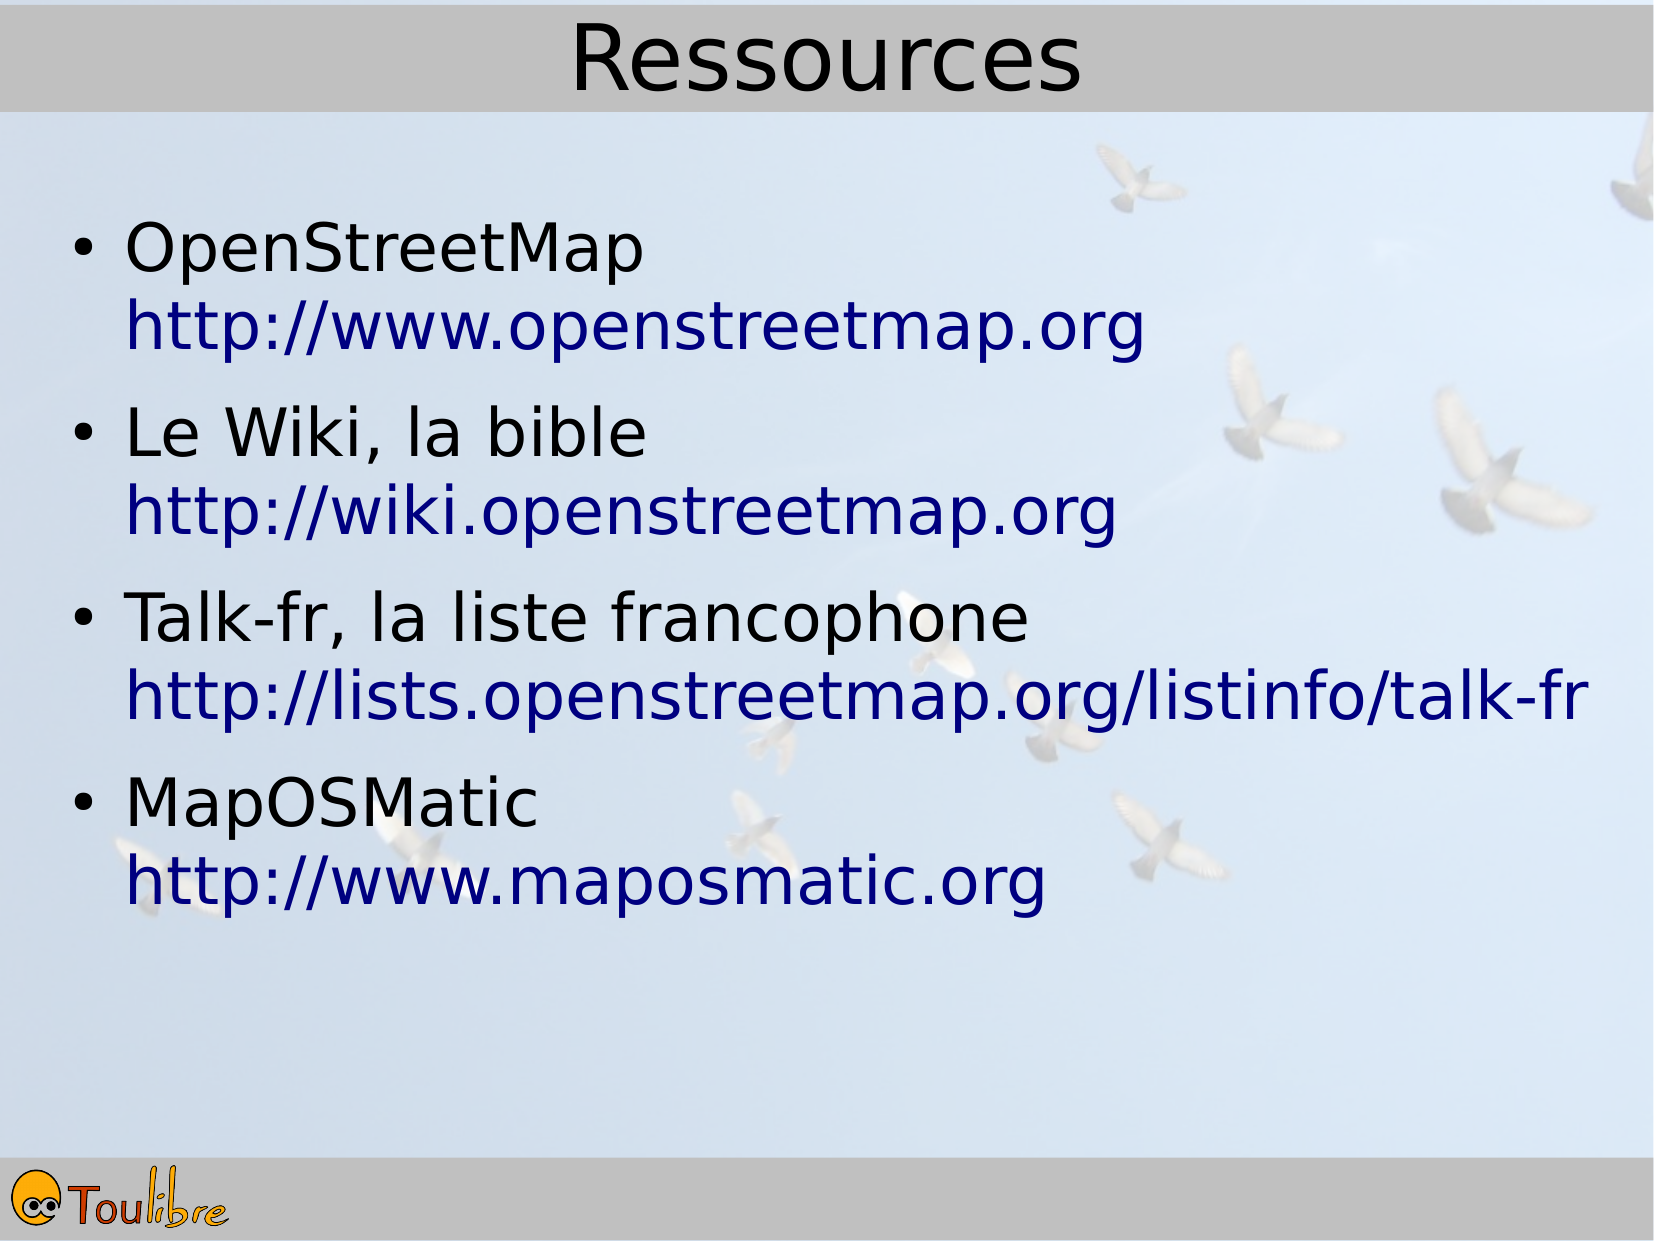

# Ressources
OpenStreetMap
http://www.openstreetmap.org
Le Wiki, la bible
http://wiki.openstreetmap.org
Talk-fr, la liste francophone
http://lists.openstreetmap.org/listinfo/talk-fr
MapOSMatic
http://www.maposmatic.org